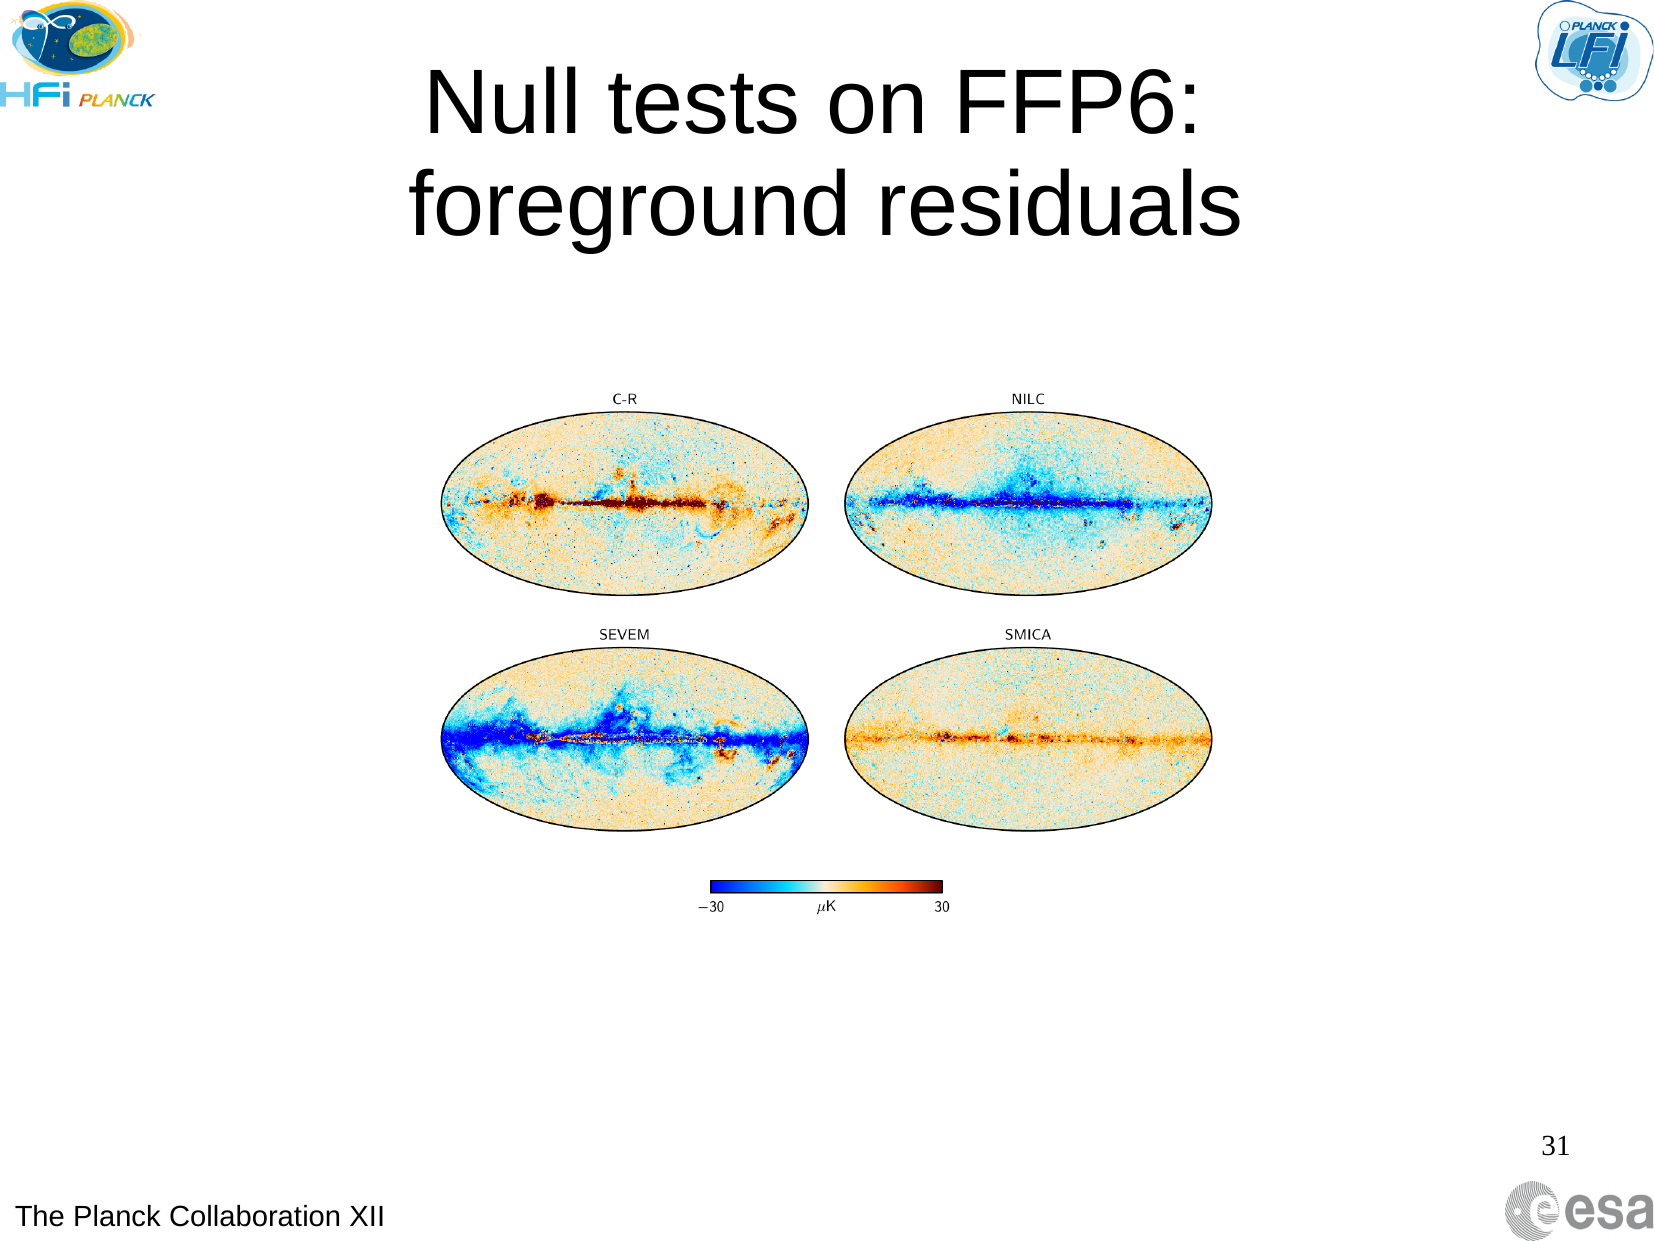

# Null tests on FFP6: foreground residuals
31
The Planck Collaboration XII